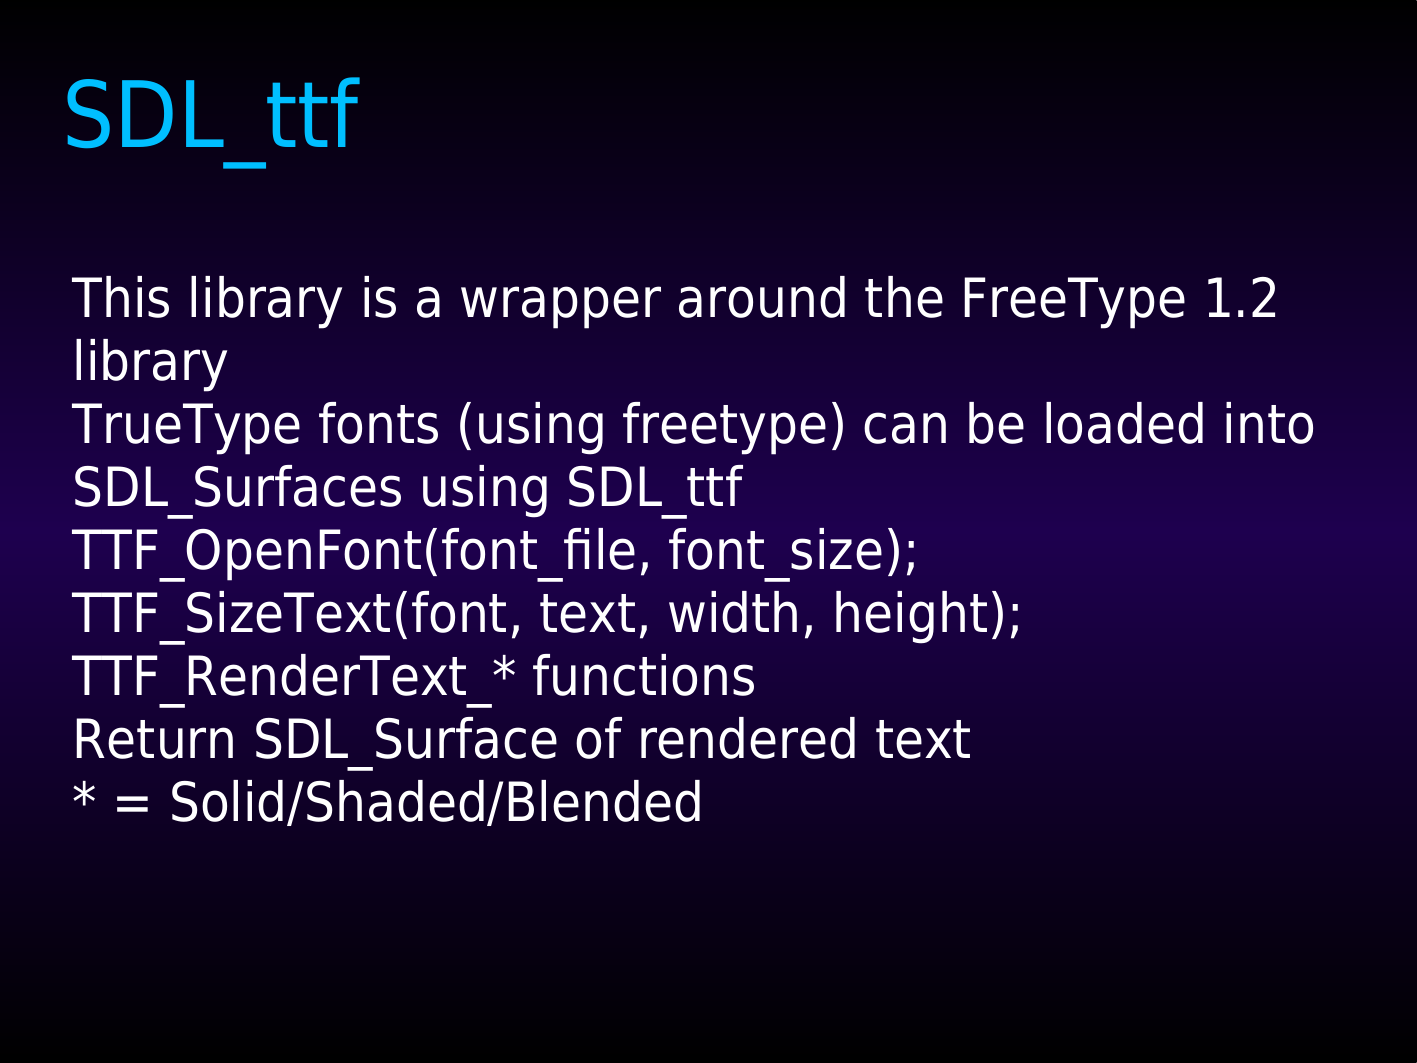

SDL_ttf
This library is a wrapper around the FreeType 1.2 library
TrueType fonts (using freetype) can be loaded into SDL_Surfaces using SDL_ttf
TTF_OpenFont(font_file, font_size);
TTF_SizeText(font, text, width, height);
TTF_RenderText_* functions
Return SDL_Surface of rendered text
* = Solid/Shaded/Blended